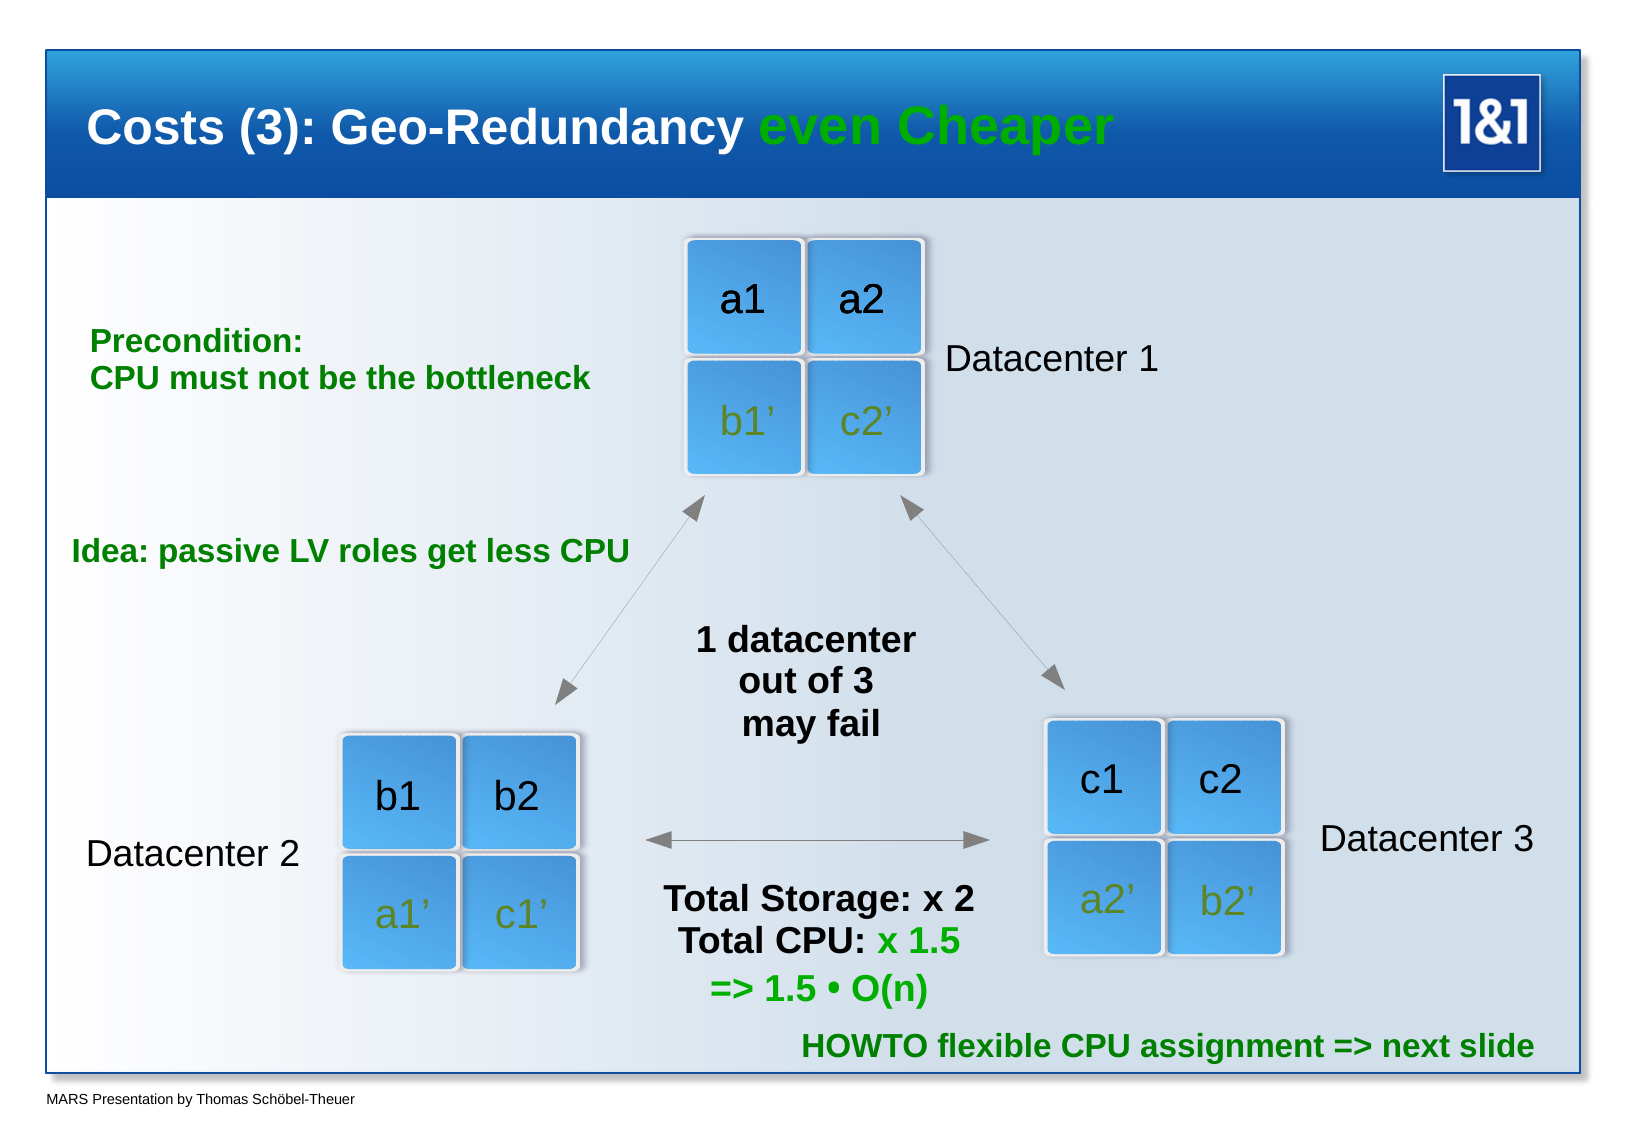

# Costs (3): Geo-Redundancy even Cheaper
a1
a1
a1
a2
a2
a2
Precondition:
CPU must not be the bottleneck
Datacenter 1
b1’
c2’
Idea: passive LV roles get less CPU
1 datacenter
out of 3
may fail
c1
c2
b1
b2
Datacenter 3
Datacenter 2
a2’
Total Storage: x 2
Total CPU: x 1.5
=> 1.5 • O(n)
b2’
a1’
c1’
HOWTO flexible CPU assignment => next slide
MARS Presentation by Thomas Schöbel-Theuer